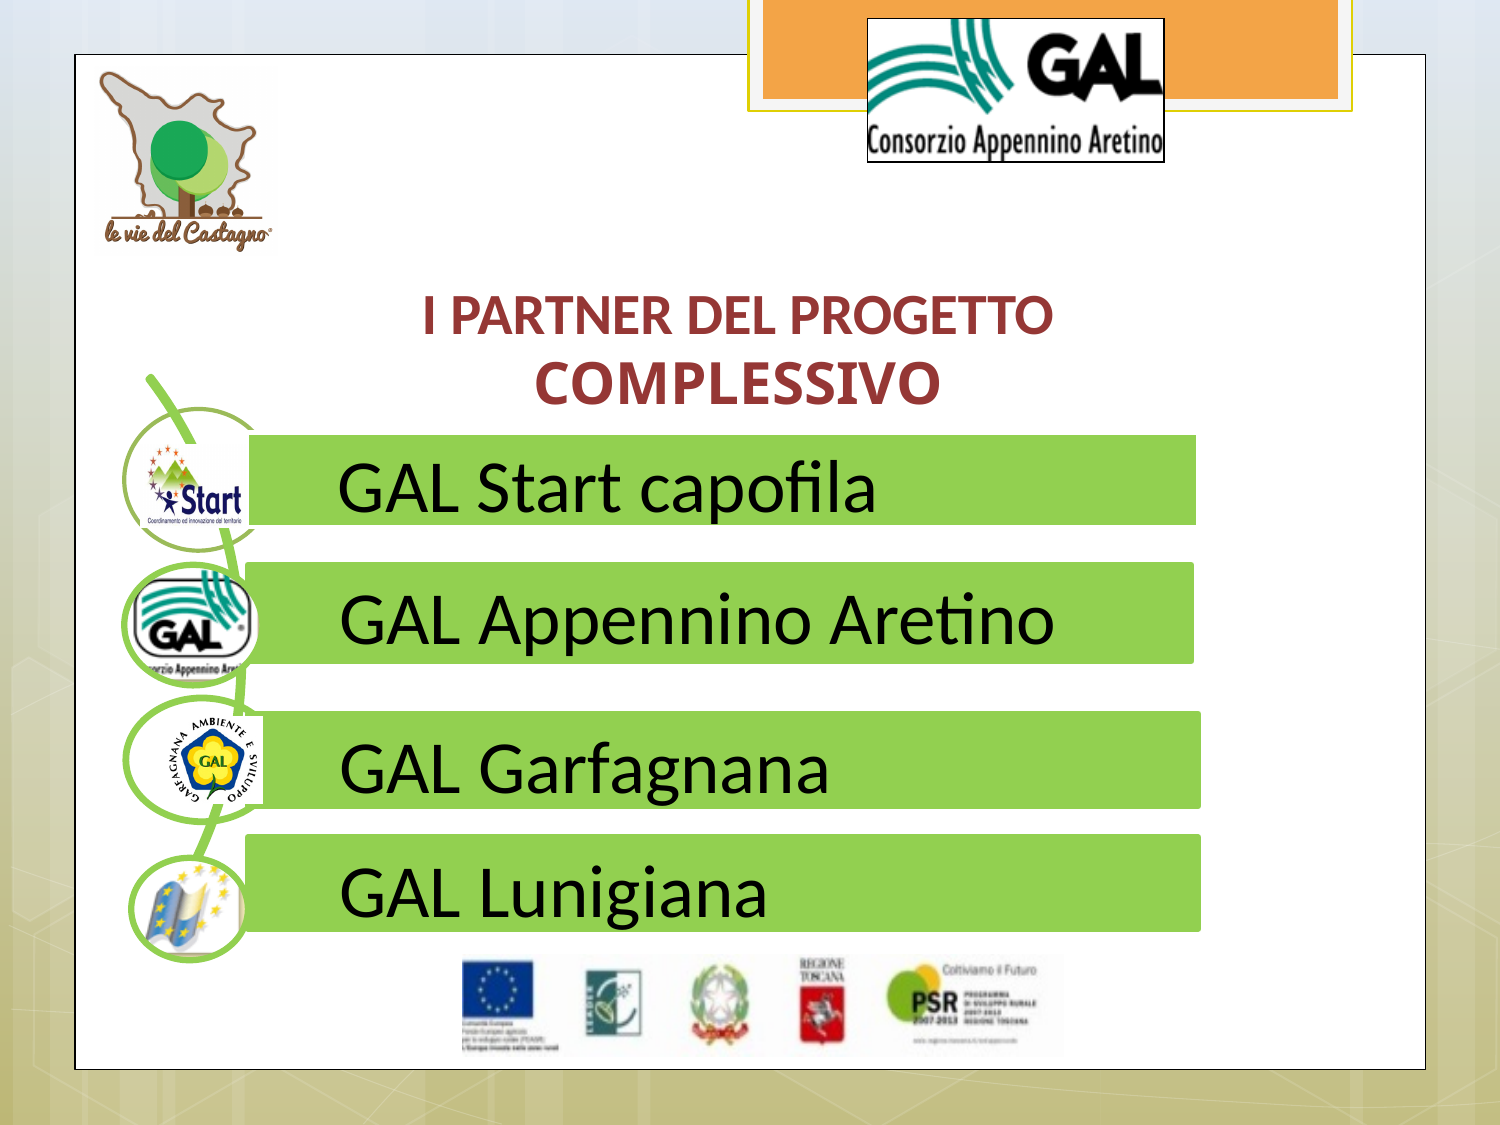

GAL Appennino Aretino
GAL Garfagnana
GAL Lunigiana
I PARTNER DEL PROGETTO COMPLESSIVO
GAL Start capofila